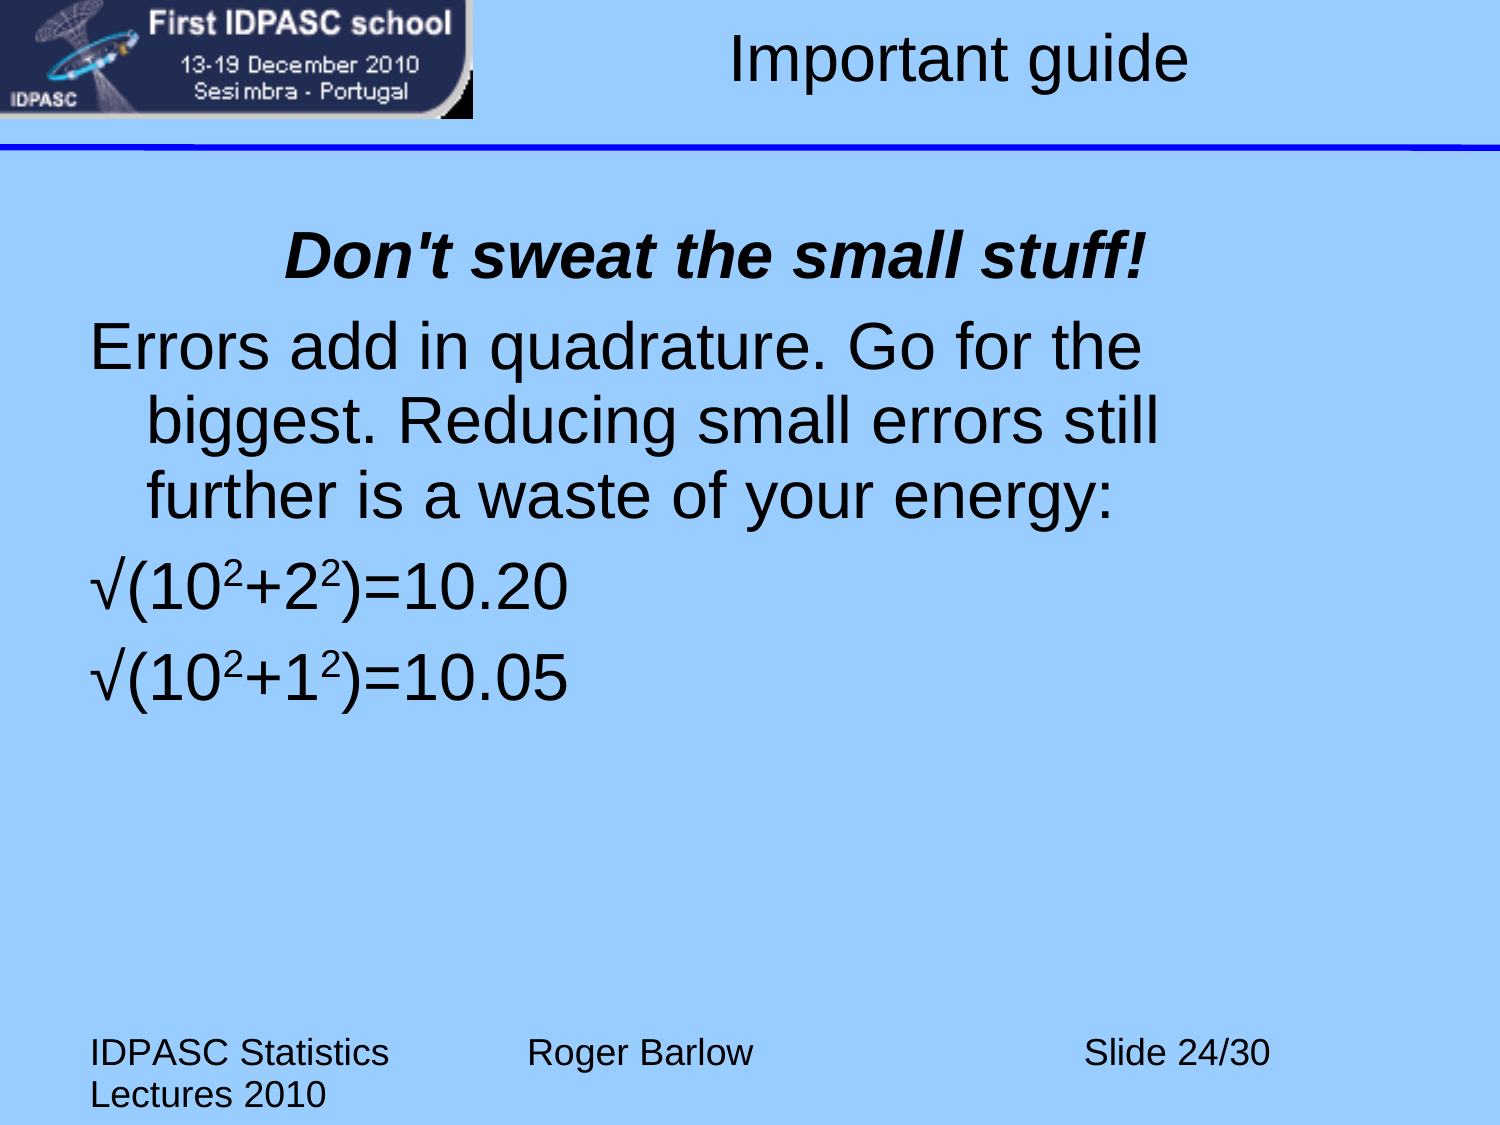

# Important guide
Don't sweat the small stuff!
Errors add in quadrature. Go for the biggest. Reducing small errors still further is a waste of your energy:
√(102+22)=10.20
√(102+12)=10.05
24